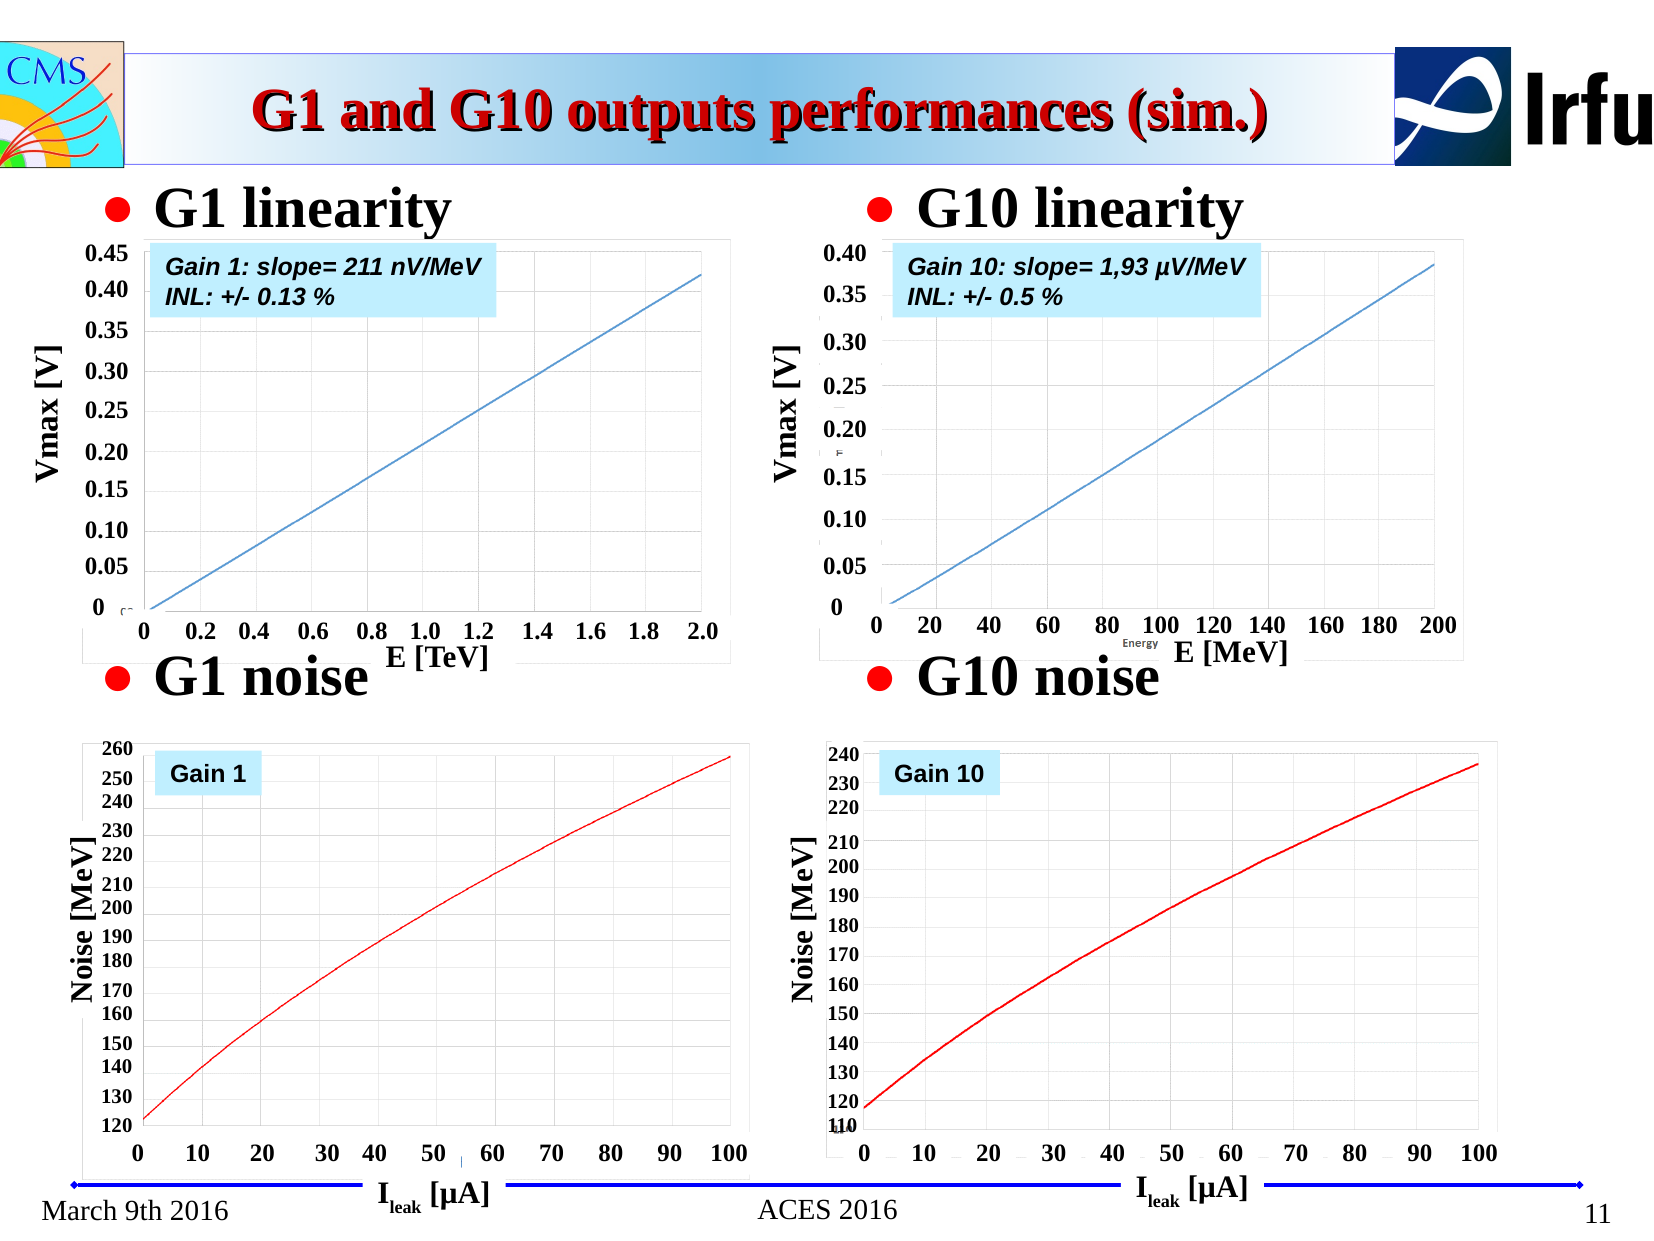

# G1 and G10 outputs performances (sim.)
G1 linearity
G10 linearity
0.40
0.45
Gain 1: slope= 211 nV/MeV
INL: +/- 0.13 %
Gain 10: slope= 1,93 µV/MeV
INL: +/- 0.5 %
0.40
0.35
0.35
0.30
0.30
0.25
Vmax [V]
Vmax [V]
0.25
0.20
0.20
0.15
0.15
0.10
0.10
0.05
0.05
0
0
0
20
40
60
80
100
120
140
160
180
200
0
0.2
0.4
0.6
0.8
1.0
1.2
1.4
1.6
1.8
2.0
E [MeV]
E [TeV]
G1 noise
G10 noise
260
240
Gain 10
Gain 1
250
230
240
220
230
210
220
200
210
190
200
Noise [MeV]
Noise [MeV]
180
190
170
180
160
170
150
160
140
150
140
130
130
120
120
110
0
0
10
10
20
20
30
30
40
40
50
50
60
60
70
70
80
80
90
90
100
100
Ileak [μA]
Ileak [μA]
ACES 2016
March 9th 2016
11